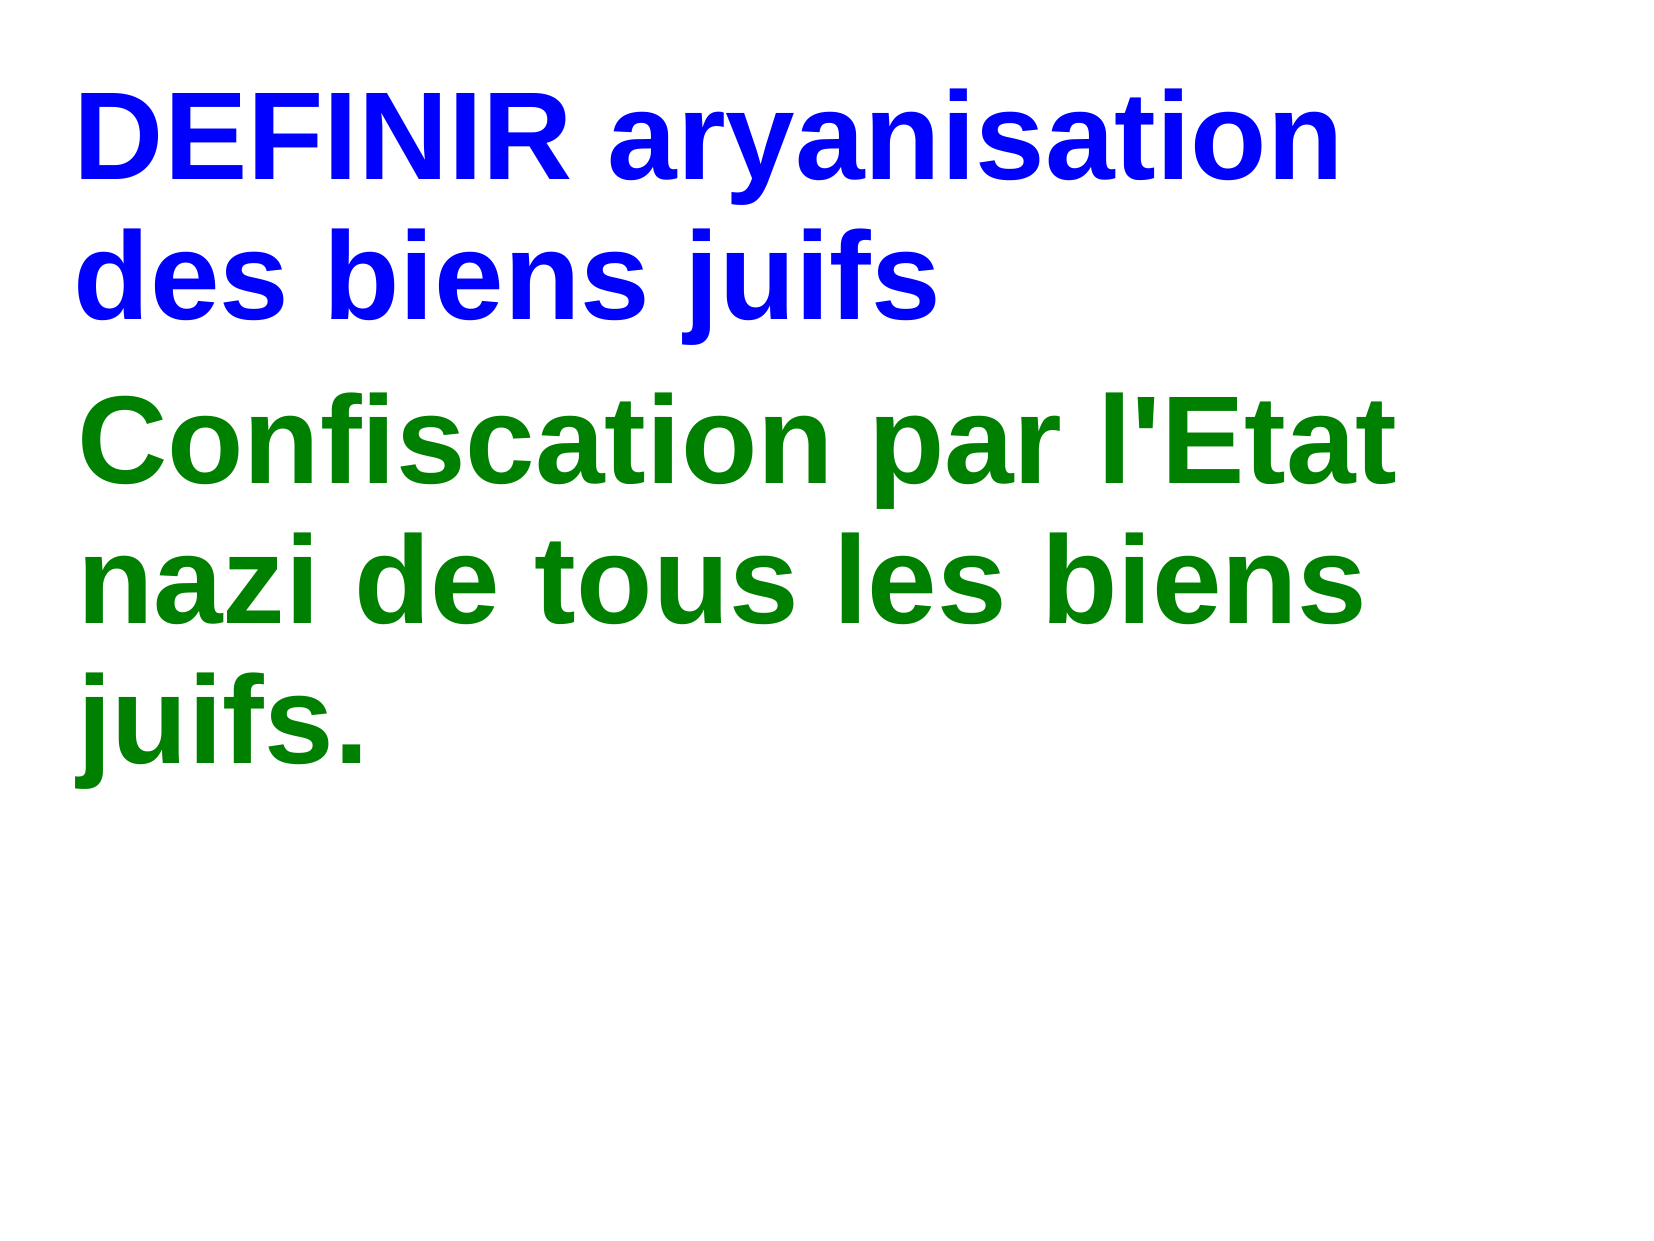

DEFINIR aryanisation des biens juifs
Confiscation par l'Etat nazi de tous les biens juifs.